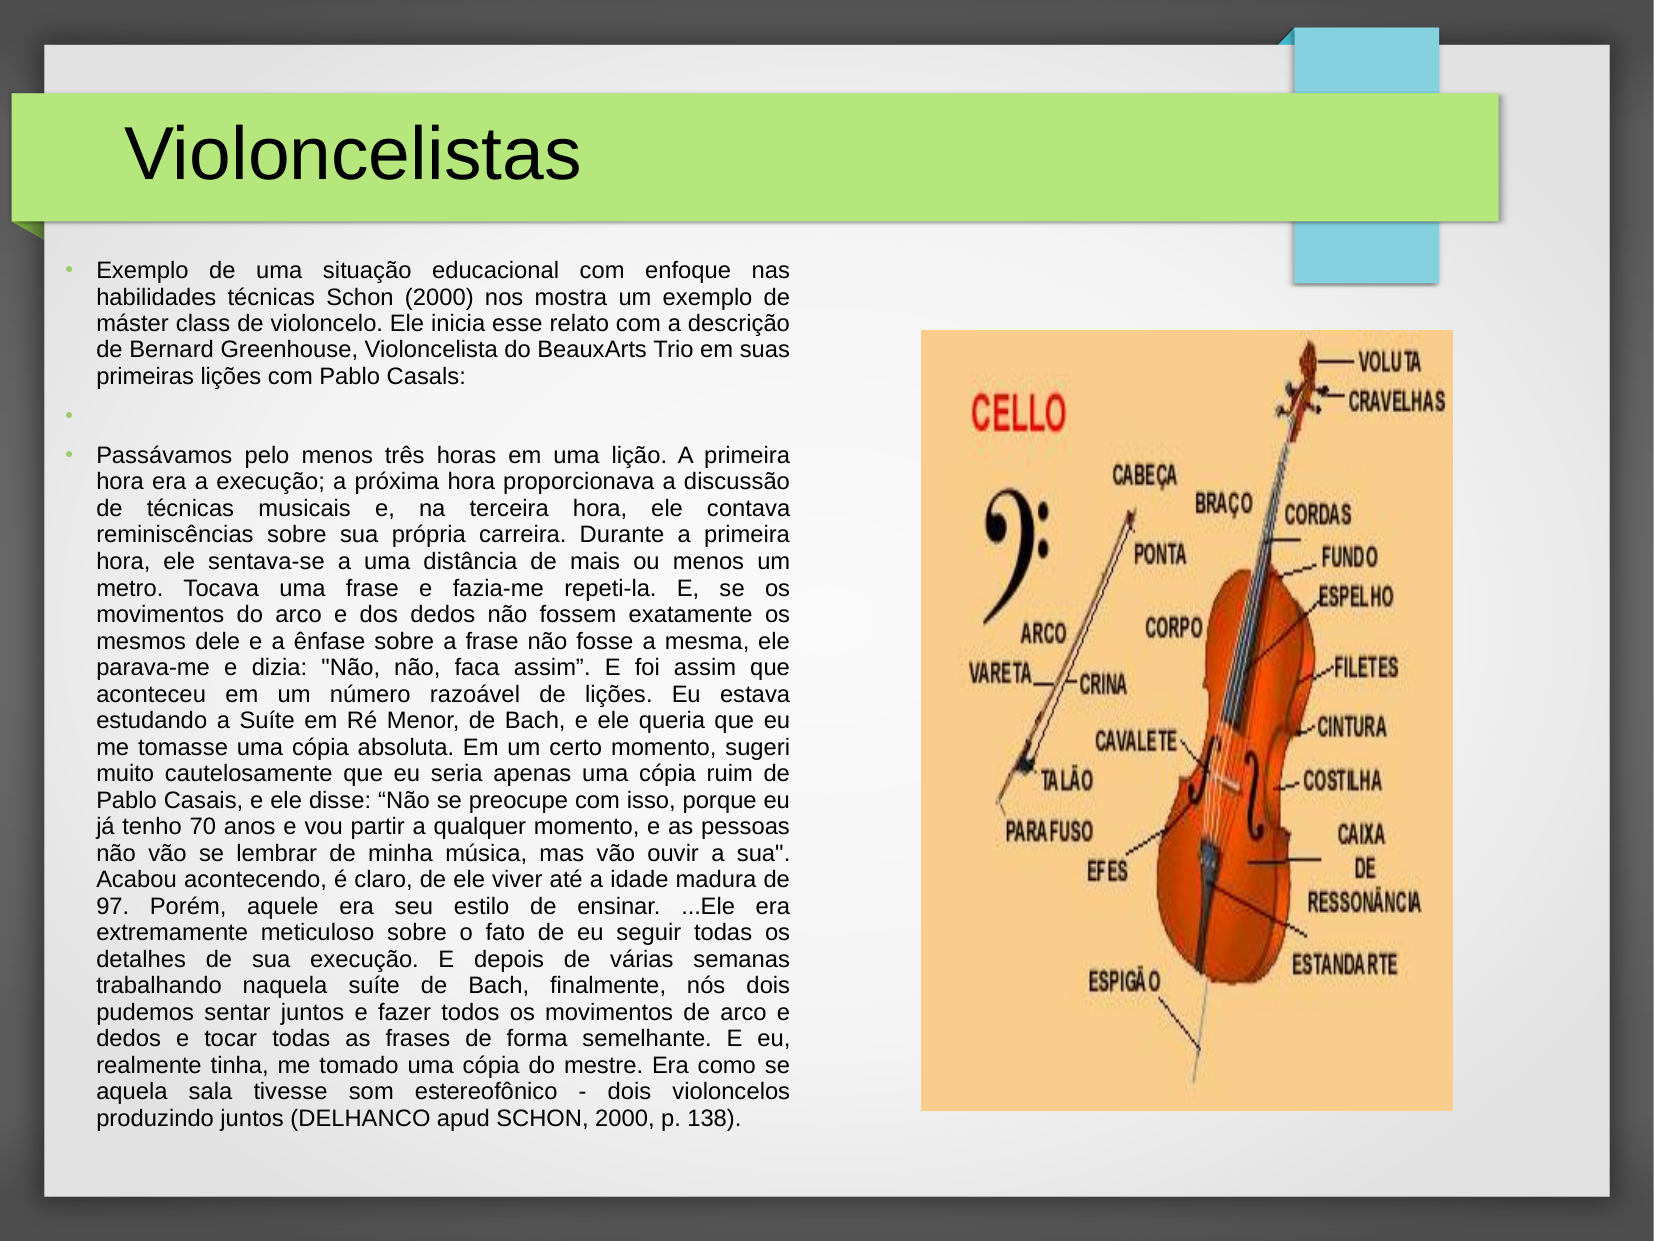

# Violoncelistas
Exemplo de uma situação educacional com enfoque nas habilidades técnicas Schon (2000) nos mostra um exemplo de máster class de violoncelo. Ele inicia esse relato com a descrição de Bernard Greenhouse, Violoncelista do BeauxArts Trio em suas primeiras lições com Pablo Casals:
Passávamos pelo menos três horas em uma lição. A primeira hora era a execução; a próxima hora proporcionava a discussão de técnicas musicais e, na terceira hora, ele contava reminiscências sobre sua própria carreira. Durante a primeira hora, ele sentava-se a uma distância de mais ou menos um metro. Tocava uma frase e fazia-me repeti-la. E, se os movimentos do arco e dos dedos não fossem exatamente os mesmos dele e a ênfase sobre a frase não fosse a mesma, ele parava-me e dizia: "Não, não, faca assim”. E foi assim que aconteceu em um número razoável de lições. Eu estava estudando a Suíte em Ré Menor, de Bach, e ele queria que eu me tomasse uma cópia absoluta. Em um certo momento, sugeri muito cautelosamente que eu seria apenas uma cópia ruim de Pablo Casais, e ele disse: “Não se preocupe com isso, porque eu já tenho 70 anos e vou partir a qualquer momento, e as pessoas não vão se lembrar de minha música, mas vão ouvir a sua". Acabou acontecendo, é claro, de ele viver até a idade madura de 97. Porém, aquele era seu estilo de ensinar. ...Ele era extremamente meticuloso sobre o fato de eu seguir todas os detalhes de sua execução. E depois de várias semanas trabalhando naquela suíte de Bach, finalmente, nós dois pudemos sentar juntos e fazer todos os movimentos de arco e dedos e tocar todas as frases de forma semelhante. E eu, realmente tinha, me tomado uma cópia do mestre. Era como se aquela sala tivesse som estereofônico - dois violoncelos produzindo juntos (DELHANCO apud SCHON, 2000, p. 138).